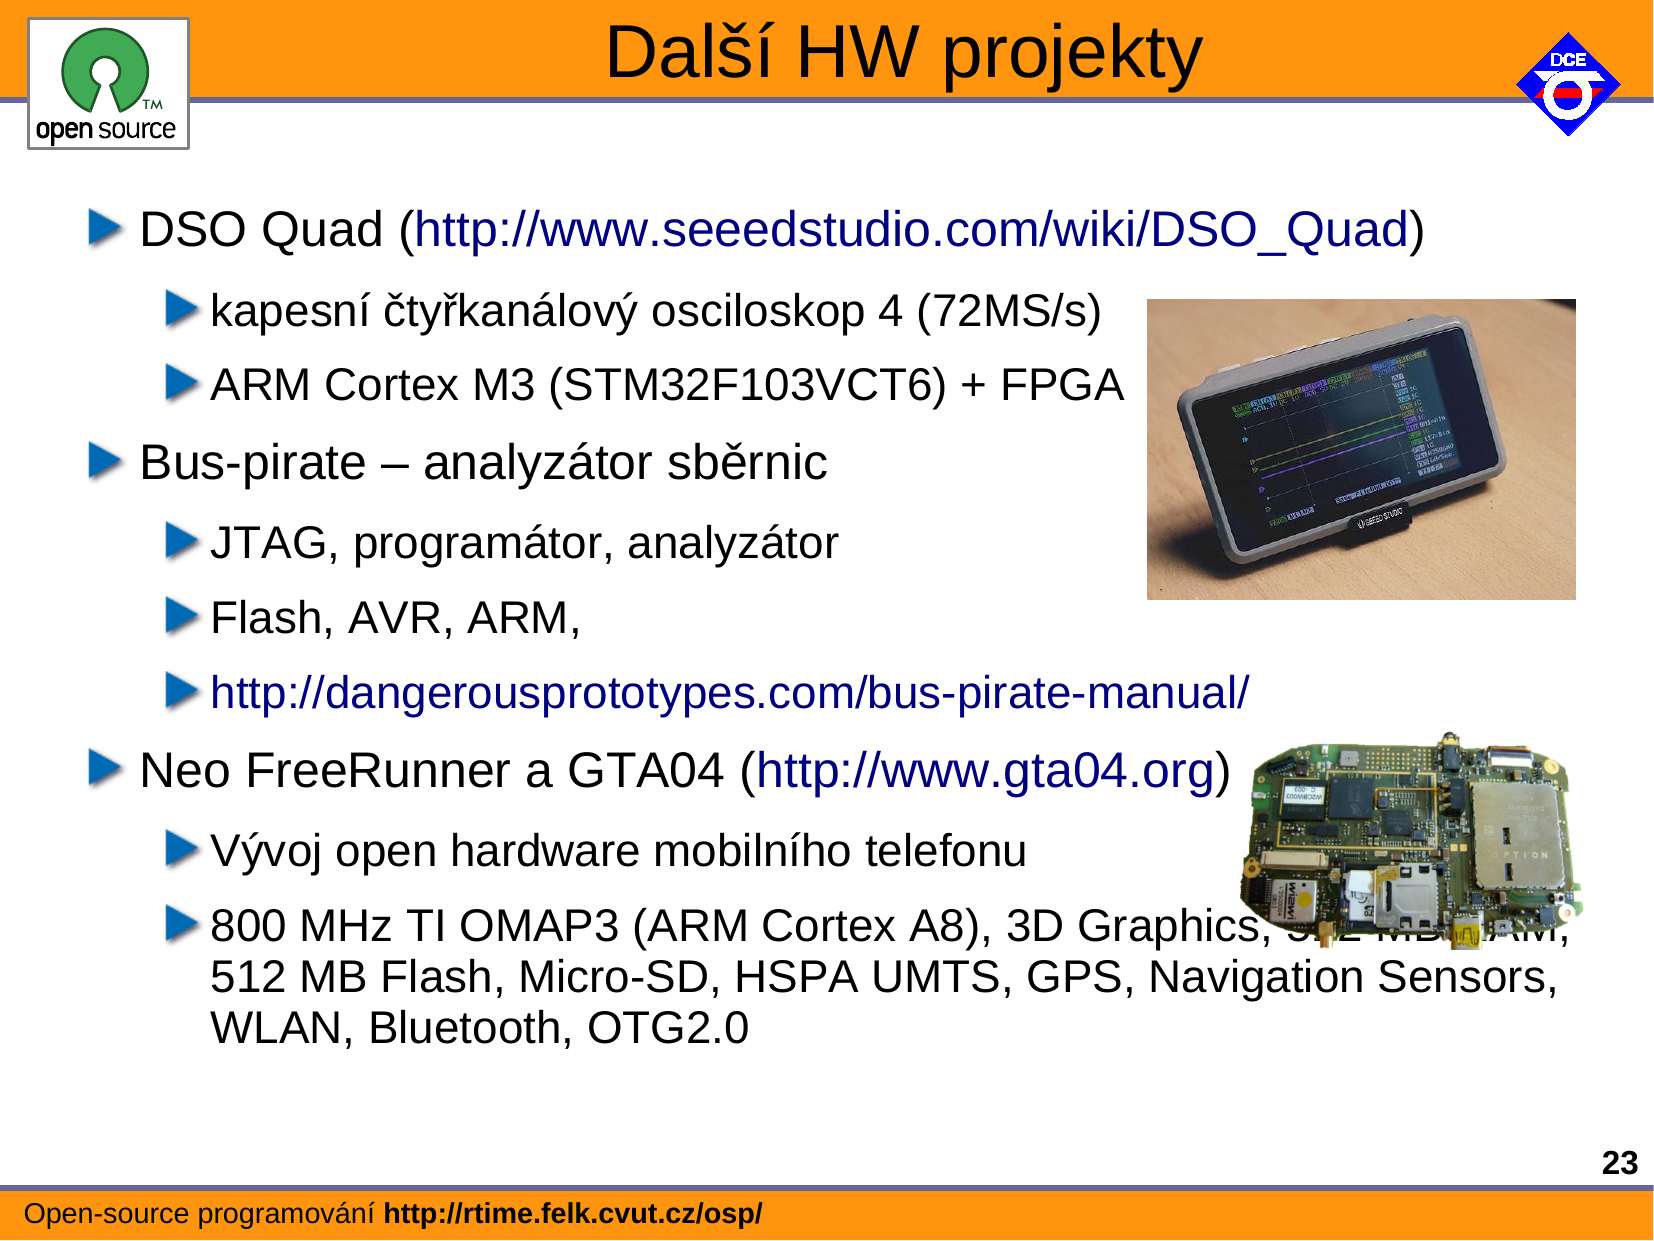

# Další HW projekty
DSO Quad (http://www.seeedstudio.com/wiki/DSO_Quad)
kapesní čtyřkanálový osciloskop 4 (72MS/s)
ARM Cortex M3 (STM32F103VCT6) + FPGA
Bus-pirate – analyzátor sběrnic
JTAG, programátor, analyzátor
Flash, AVR, ARM,
http://dangerousprototypes.com/bus-pirate-manual/
Neo FreeRunner a GTA04 (http://www.gta04.org)
Vývoj open hardware mobilního telefonu
800 MHz TI OMAP3 (ARM Cortex A8), 3D Graphics, 512 MB RAM, 512 MB Flash, Micro-SD, HSPA UMTS, GPS, Navigation Sensors, WLAN, Bluetooth, OTG2.0